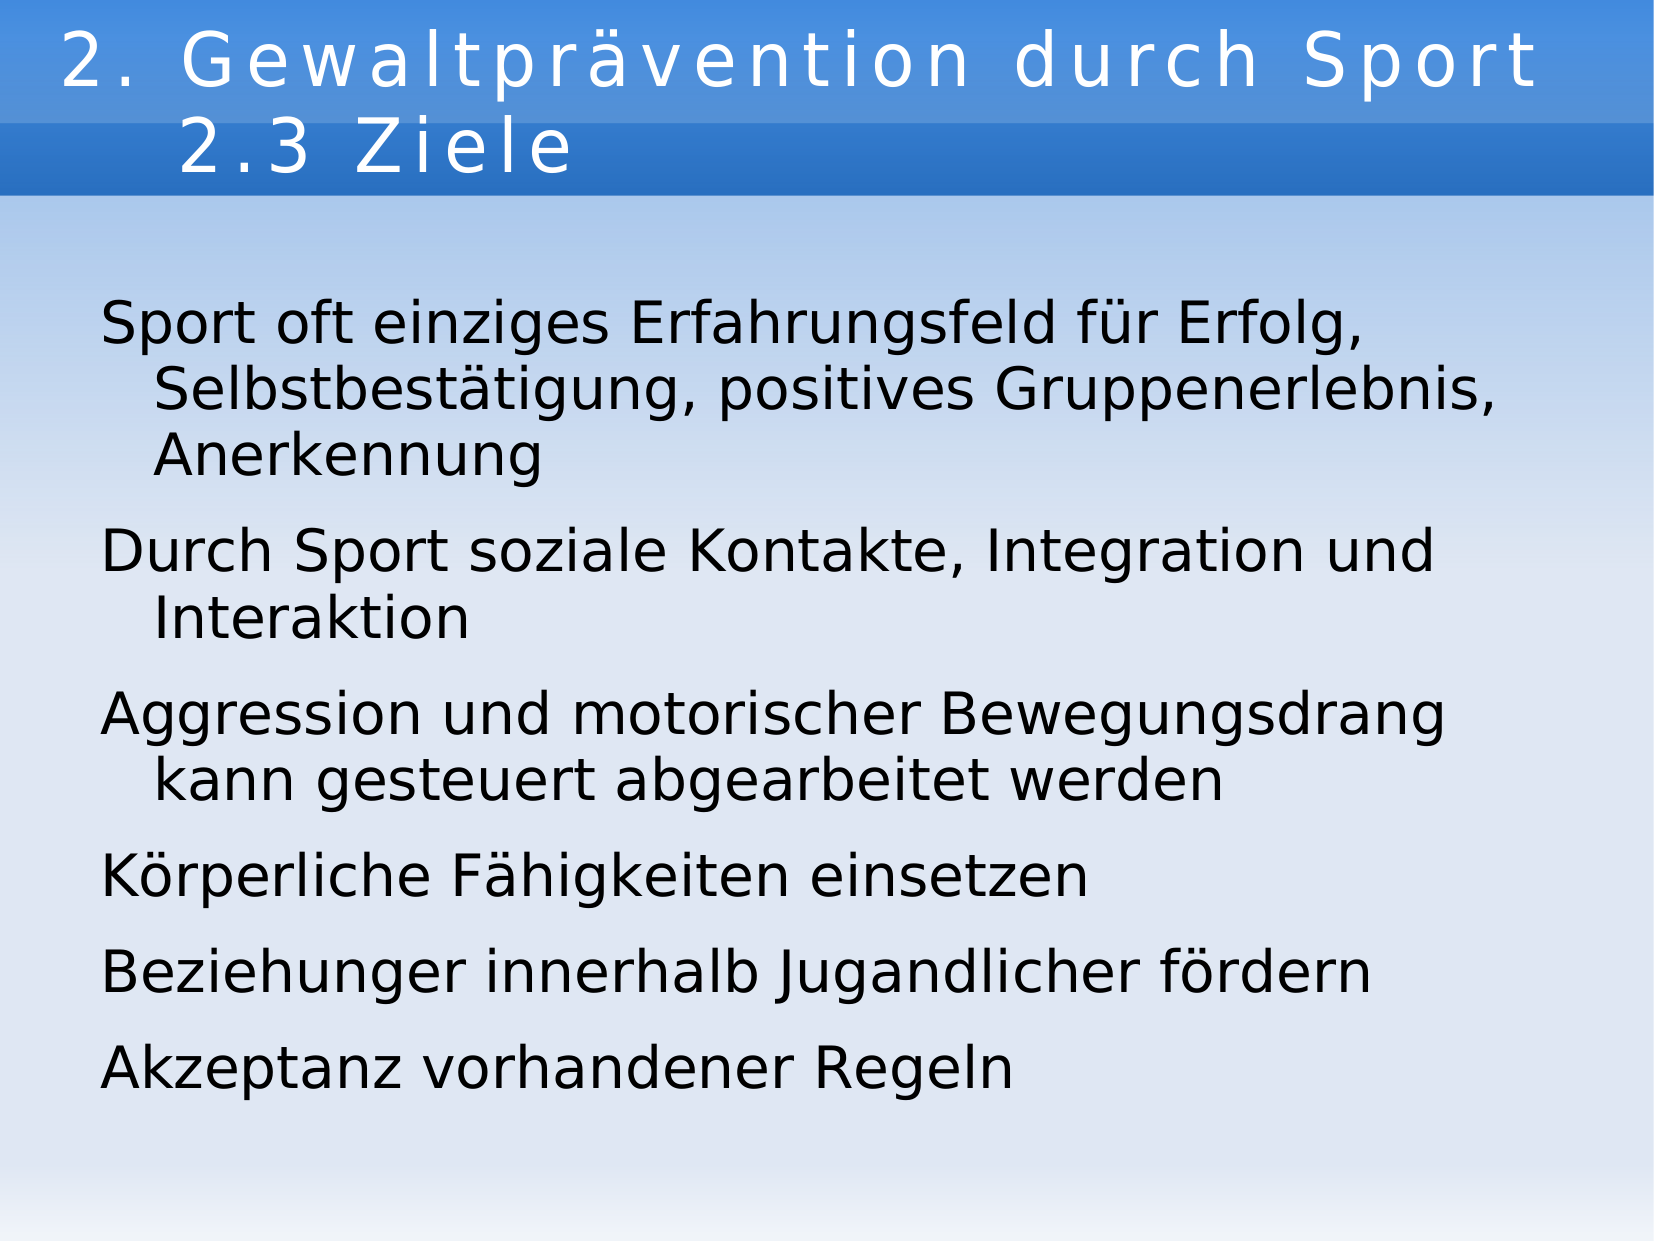

# 2. Gewaltprävention durch Sport 2.3 Ziele
Sport oft einziges Erfahrungsfeld für Erfolg, Selbstbestätigung, positives Gruppenerlebnis, Anerkennung
Durch Sport soziale Kontakte, Integration und Interaktion
Aggression und motorischer Bewegungsdrang kann gesteuert abgearbeitet werden
Körperliche Fähigkeiten einsetzen
Beziehunger innerhalb Jugandlicher fördern
Akzeptanz vorhandener Regeln